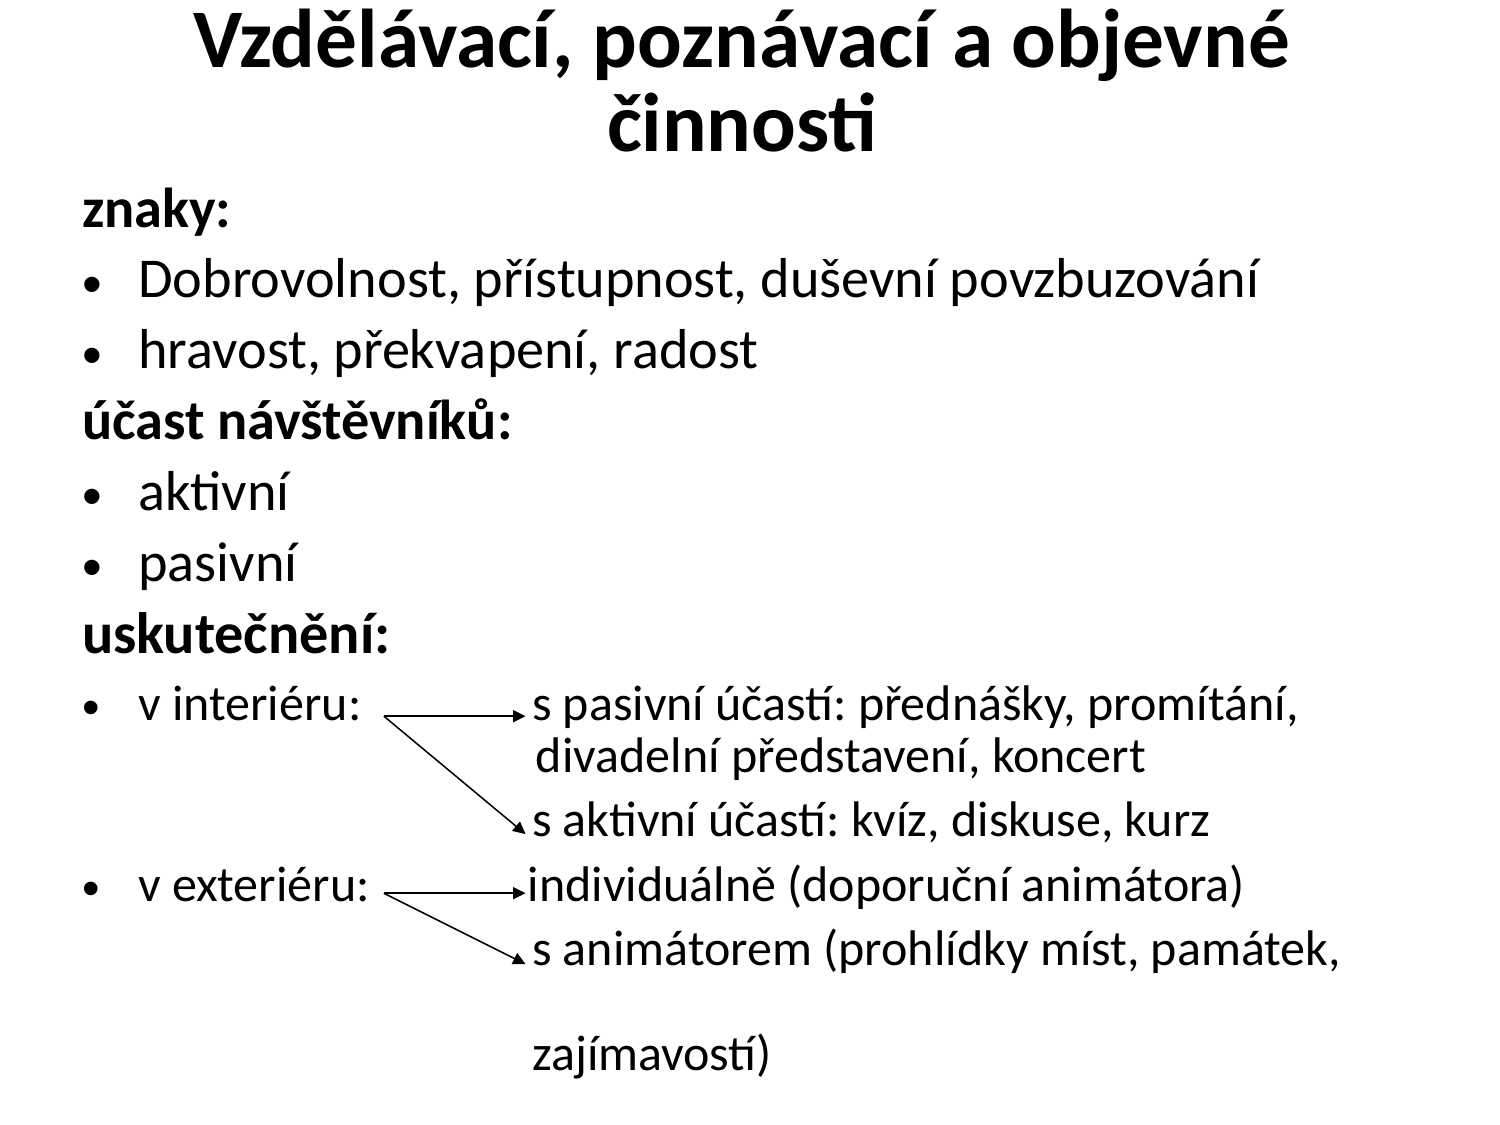

# Vzdělávací, poznávací a objevné činnosti
znaky:
Dobrovolnost, přístupnost, duševní povzbuzování
hravost, překvapení, radost
účast návštěvníků:
aktivní
pasivní
uskutečnění:
v interiéru: 	s pasivní účastí: přednášky, promítání, 	 divadelní představení, koncert
	 	s aktivní účastí: kvíz, diskuse, kurz
v exteriéru: individuálně (doporuční animátora)
 		s animátorem (prohlídky míst, památek,
 zajímavostí)